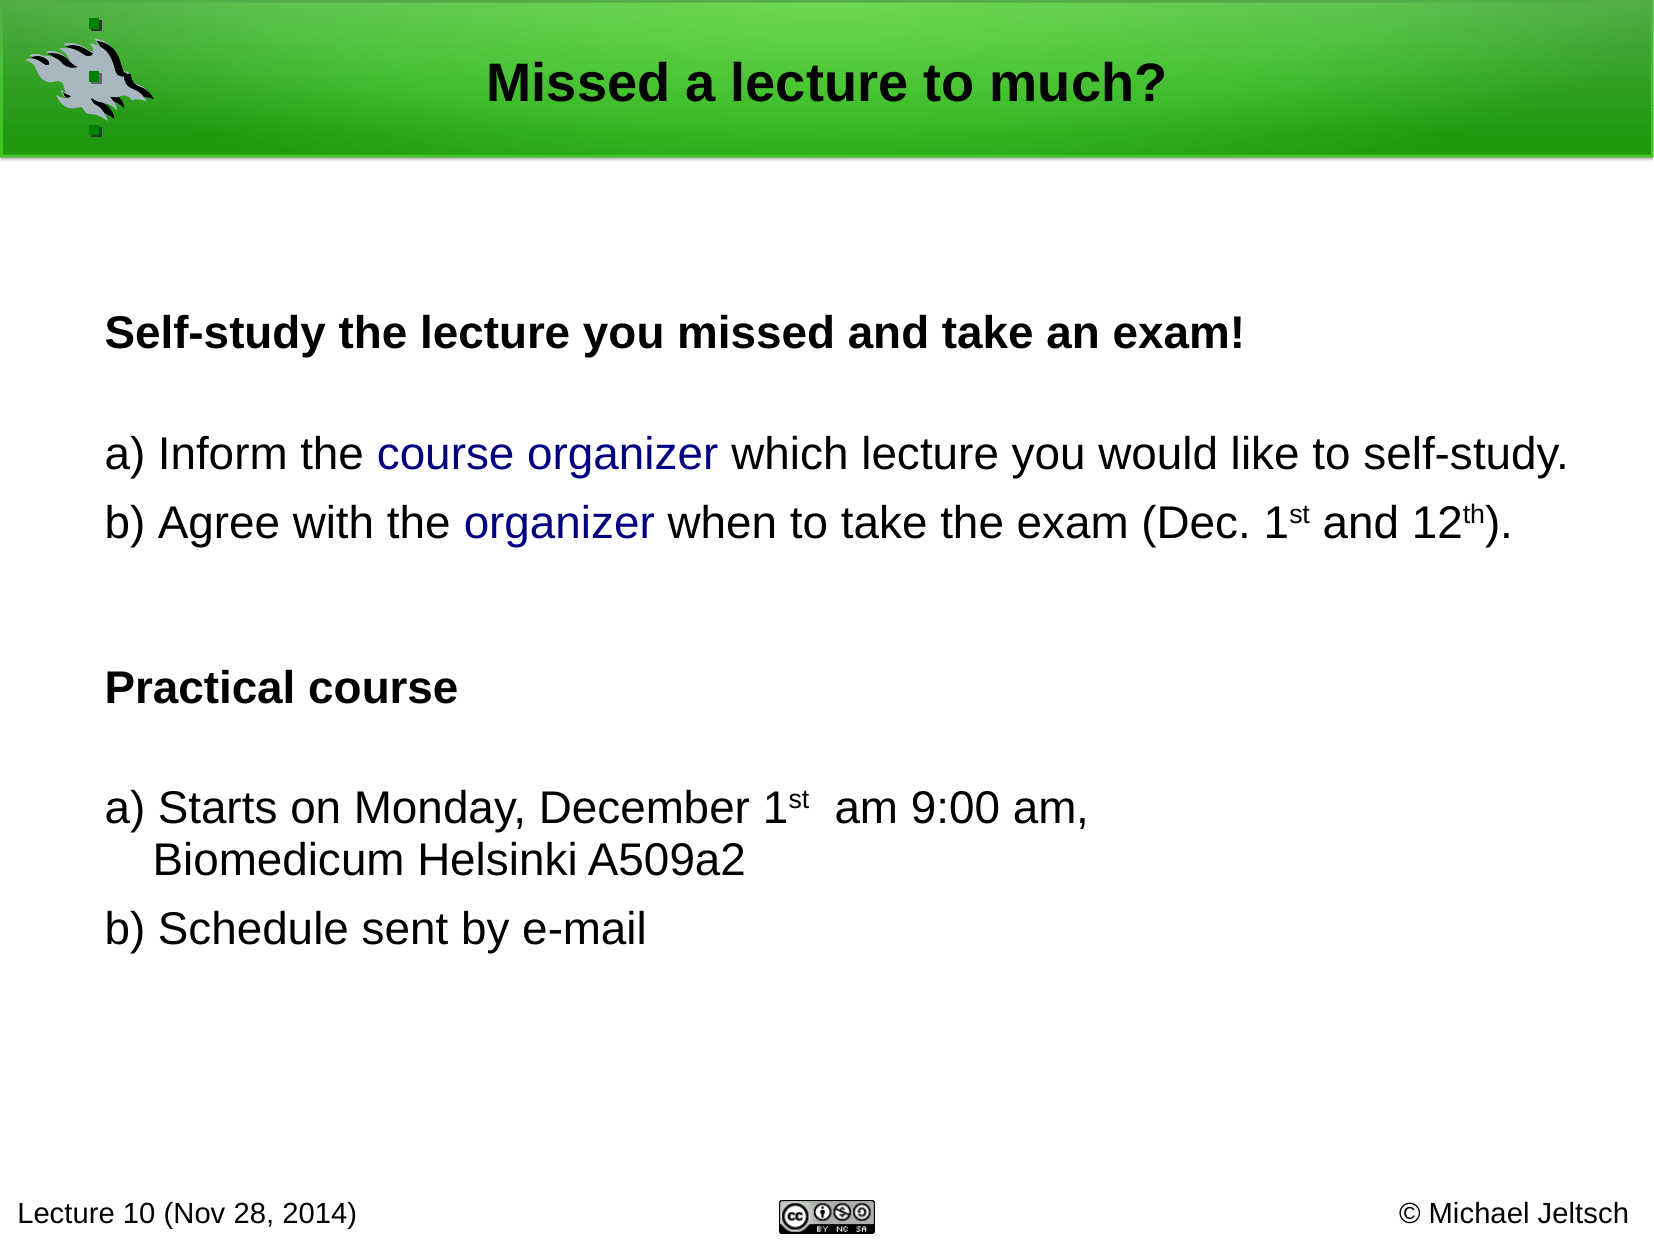

Missed a lecture to much?
Self-study the lecture you missed and take an exam!
 Inform the course organizer which lecture you would like to self-study.
 Agree with the organizer when to take the exam (Dec. 1st and 12th).
Practical course
 Starts on Monday, December 1st am 9:00 am,
 Biomedicum Helsinki A509a2
 Schedule sent by e-mail